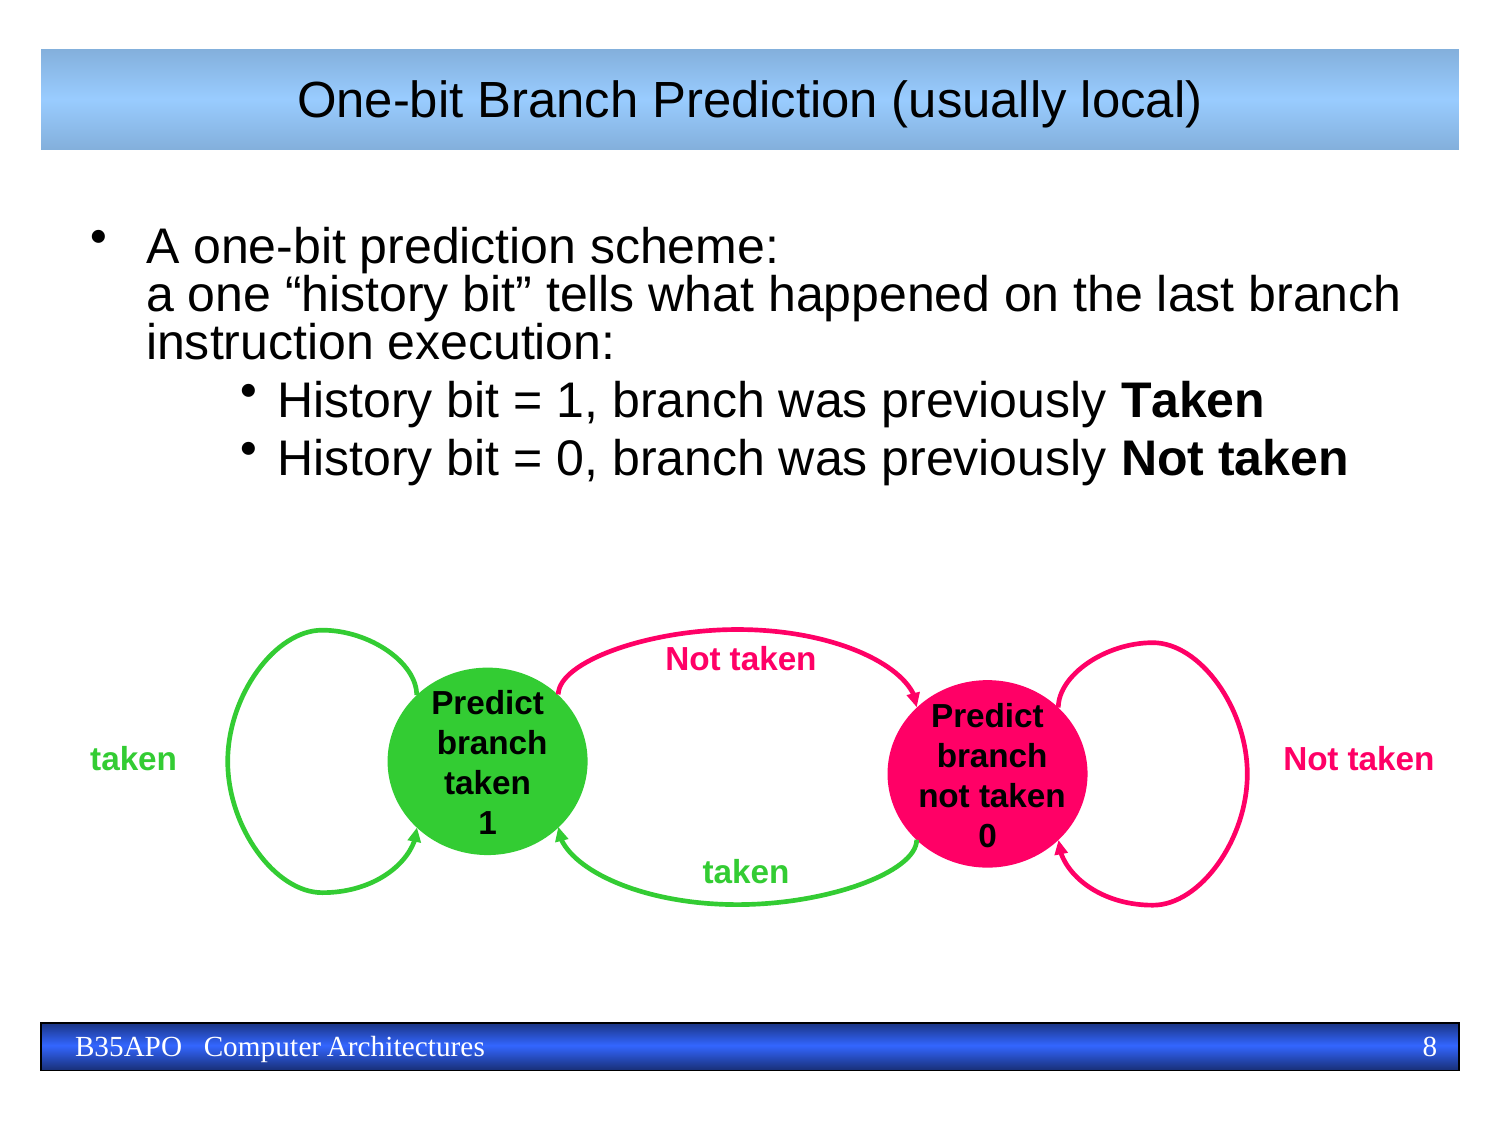

# One-bit Branch Prediction (usually local)
A one-bit prediction scheme:
a one “history bit” tells what happened on the last branch instruction execution:
History bit = 1, branch was previously Taken
History bit = 0, branch was previously Not taken
Not taken
Predict
 branch
taken
1
Predict
 branch
 not taken
0
taken
Not taken
taken
B35APO Computer Architectures
8